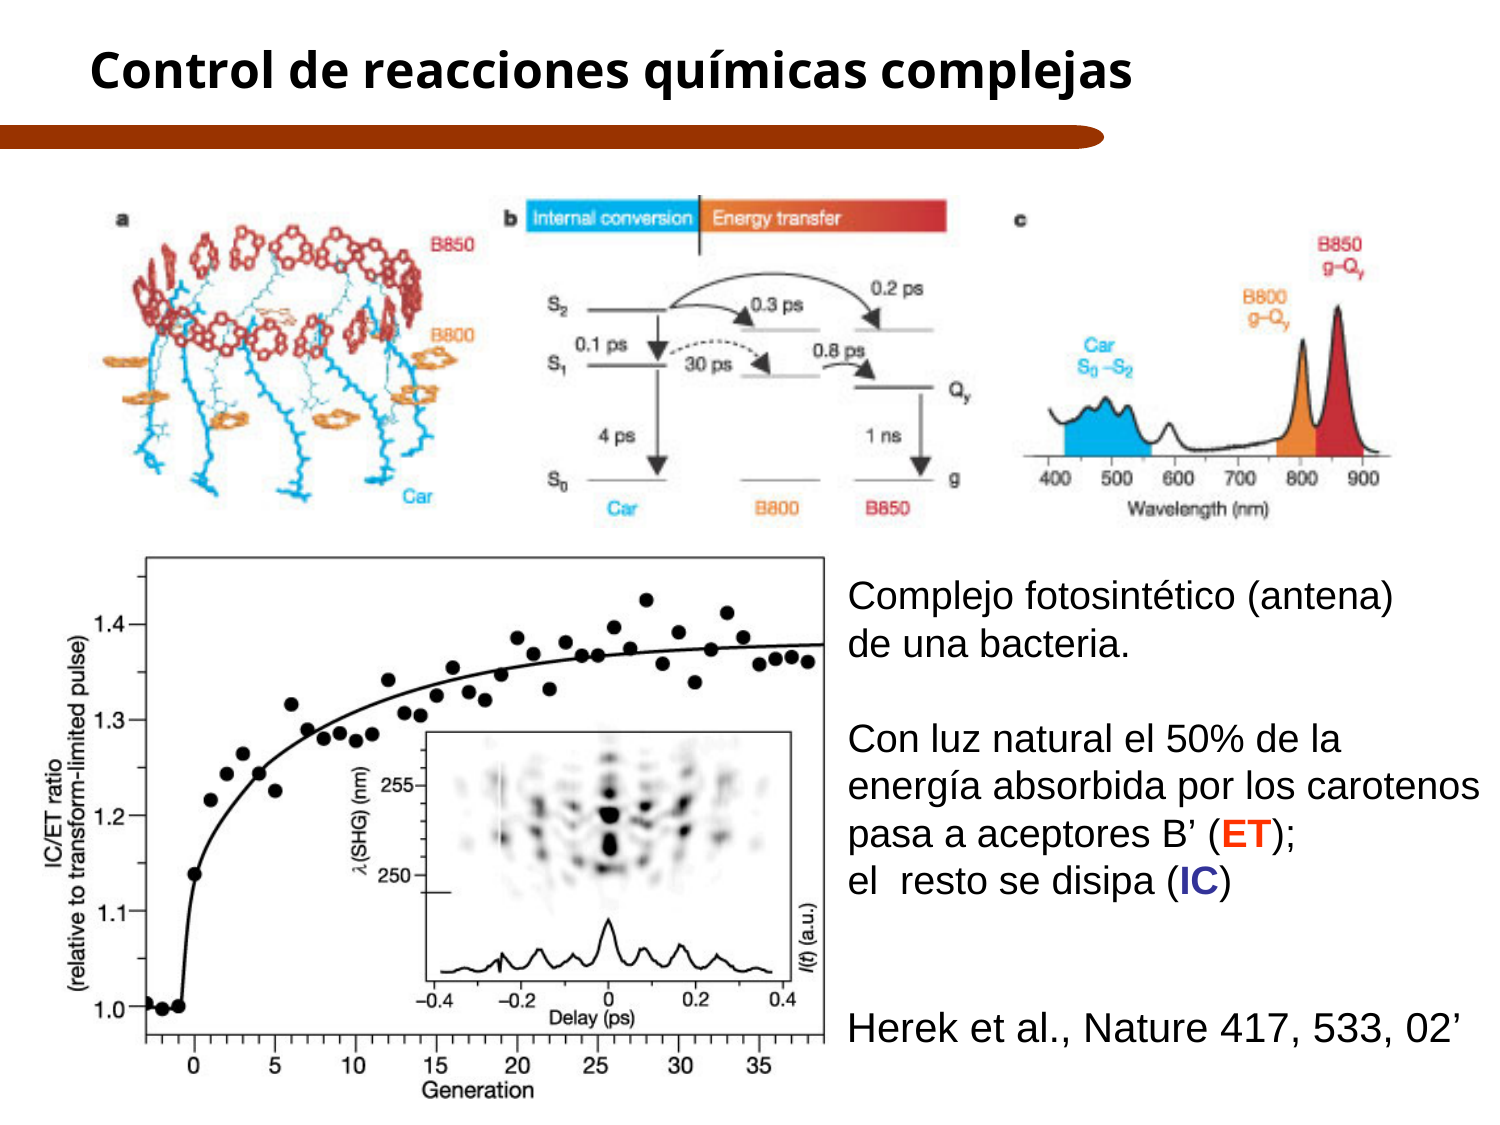

# Control de reacciones químicas complejas
Complejo fotosintético (antena) 	 de una bacteria.
Con luz natural el 50% de la 	 energía absorbida por los carotenos pasa a aceptores B’ (ET);
el resto se disipa (IC)
Herek et al., Nature 417, 533, 02’